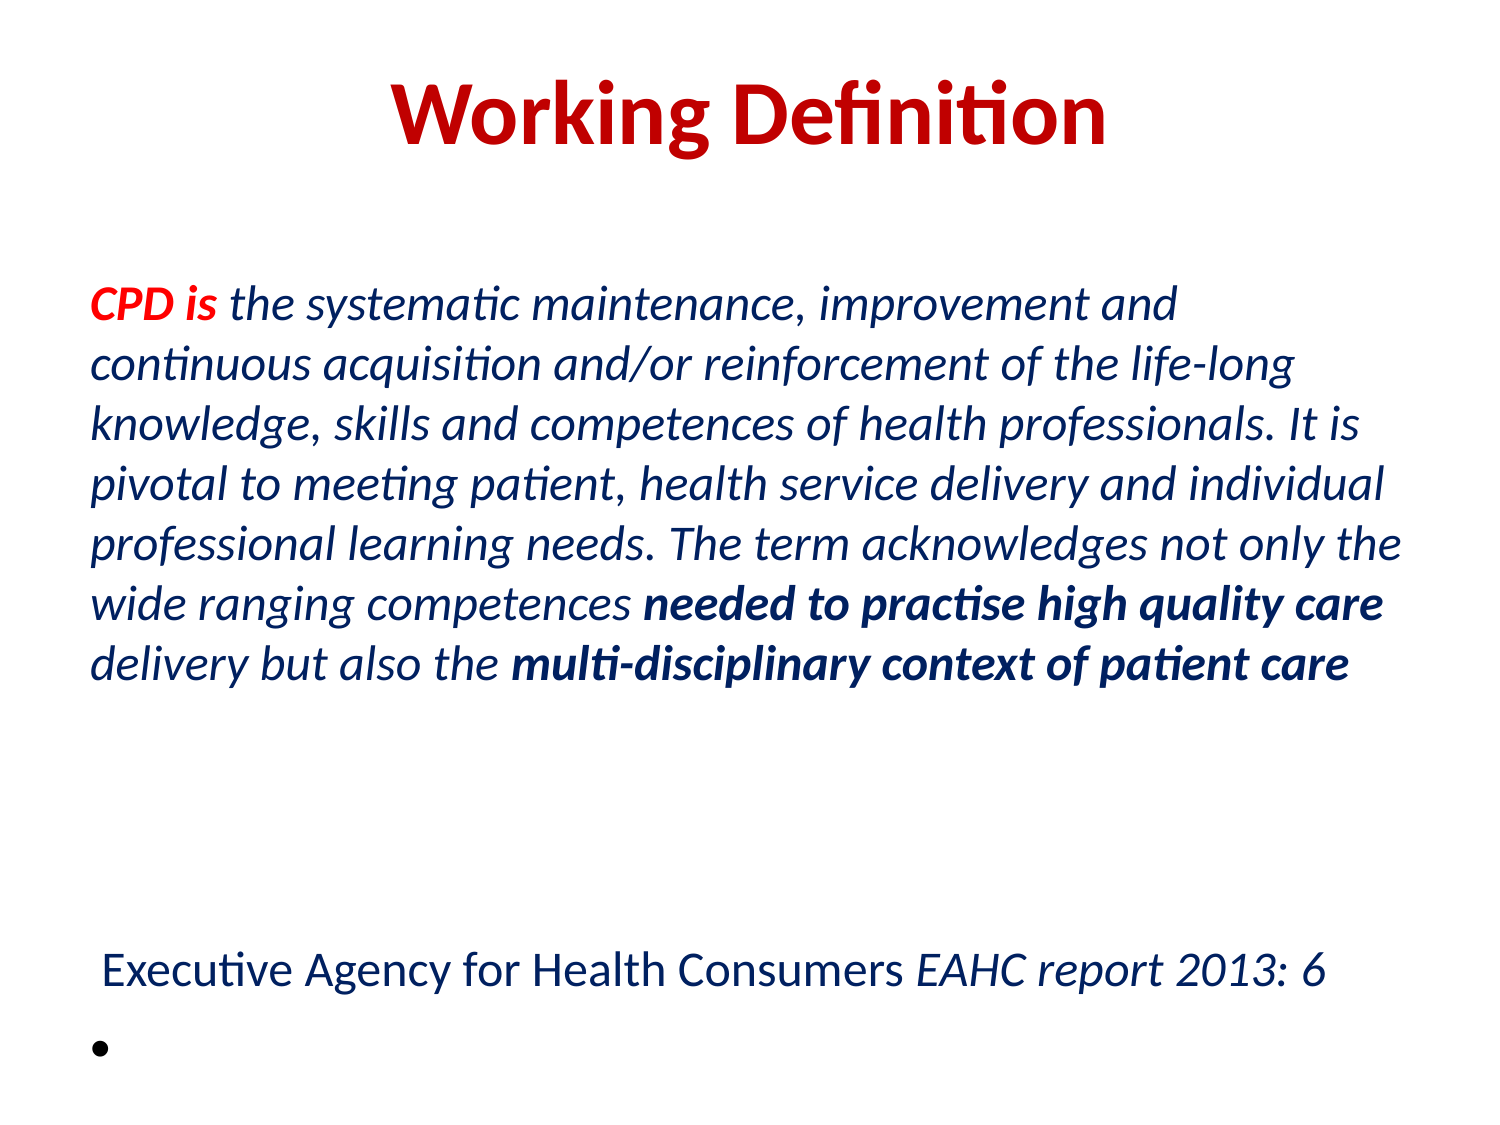

# Working Definition
CPD is the systematic maintenance, improvement and continuous acquisition and/or reinforcement of the life-long knowledge, skills and competences of health professionals. It is pivotal to meeting patient, health service delivery and individual professional learning needs. The term acknowledges not only the wide ranging competences needed to practise high quality care delivery but also the multi-disciplinary context of patient care
 Executive Agency for Health Consumers EAHC report 2013: 6